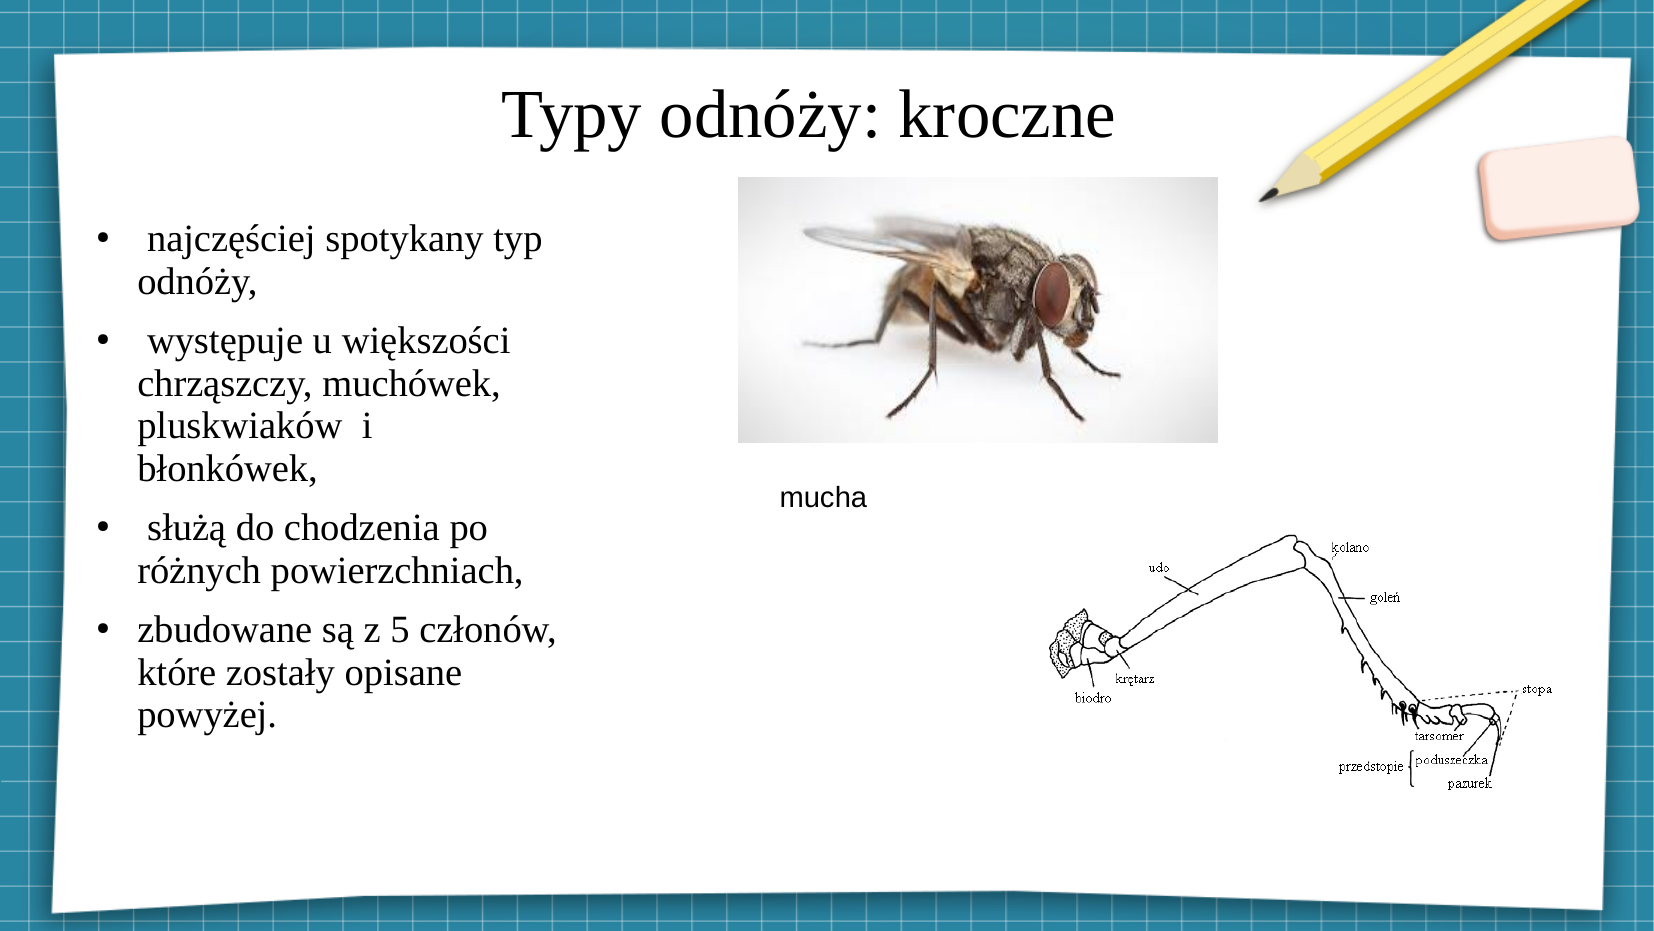

# Typy odnóży: kroczne
 najczęściej spotykany typ odnóży,
 występuje u większości chrząszczy, muchówek, pluskwiaków i błonkówek,
 służą do chodzenia po różnych powierzchniach,
zbudowane są z 5 członów, które zostały opisane powyżej.
mucha